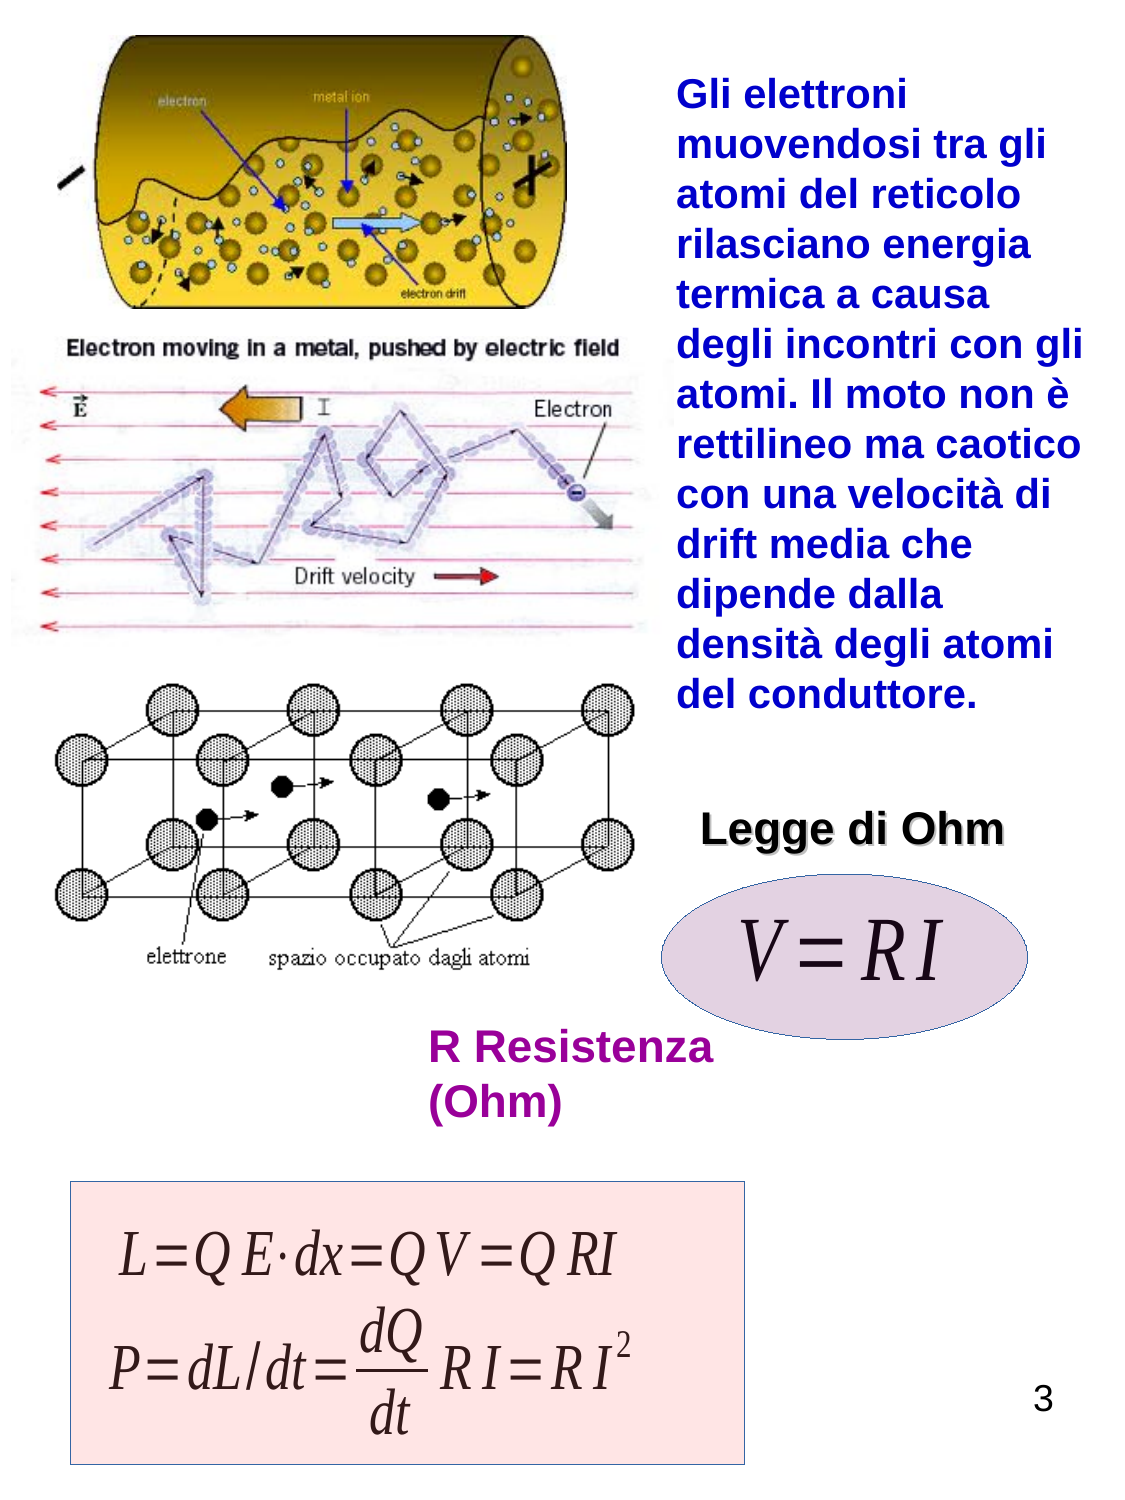

Gli elettroni muovendosi tra gli atomi del reticolo rilasciano energia termica a causa degli incontri con gli atomi. Il moto non è rettilineo ma caotico con una velocità di drift media che dipende dalla densità degli atomi del conduttore.
Legge di Ohm
R Resistenza (Ohm)
P14 Correnti continue
3